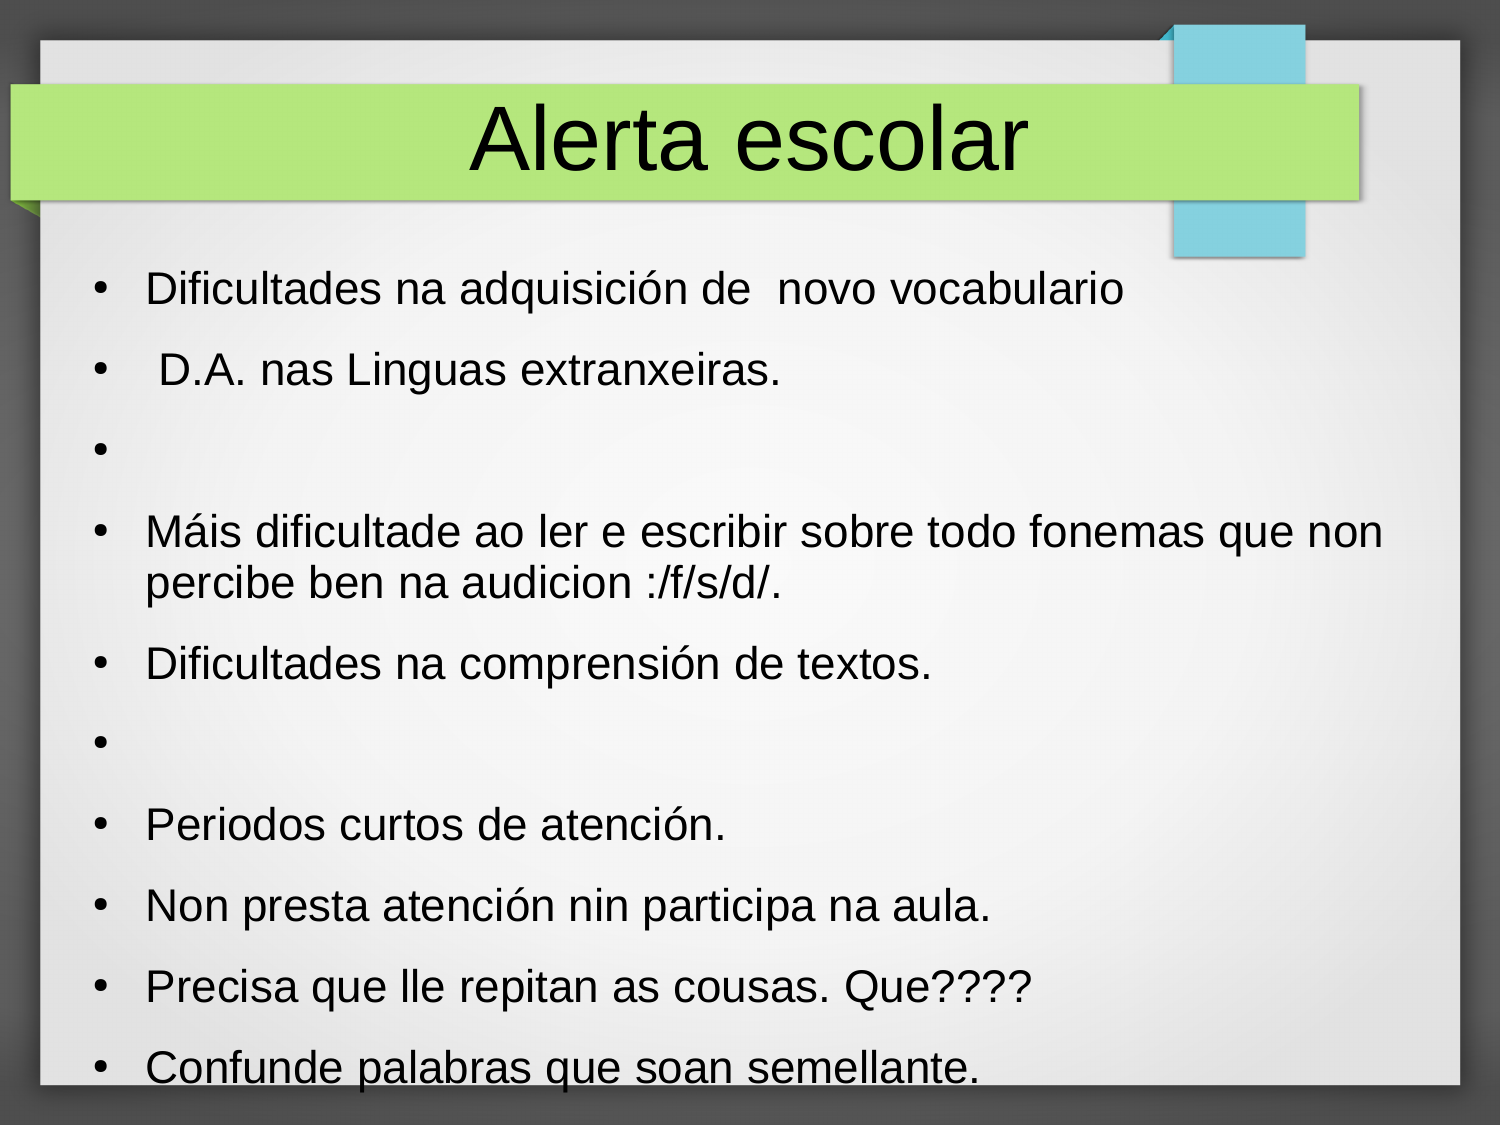

# Alerta escolar
Dificultades na adquisición de novo vocabulario
 D.A. nas Linguas extranxeiras.
Máis dificultade ao ler e escribir sobre todo fonemas que non percibe ben na audicion :/f/s/d/.
Dificultades na comprensión de textos.
Periodos curtos de atención.
Non presta atención nin participa na aula.
Precisa que lle repitan as cousas. Que????
Confunde palabras que soan semellante.